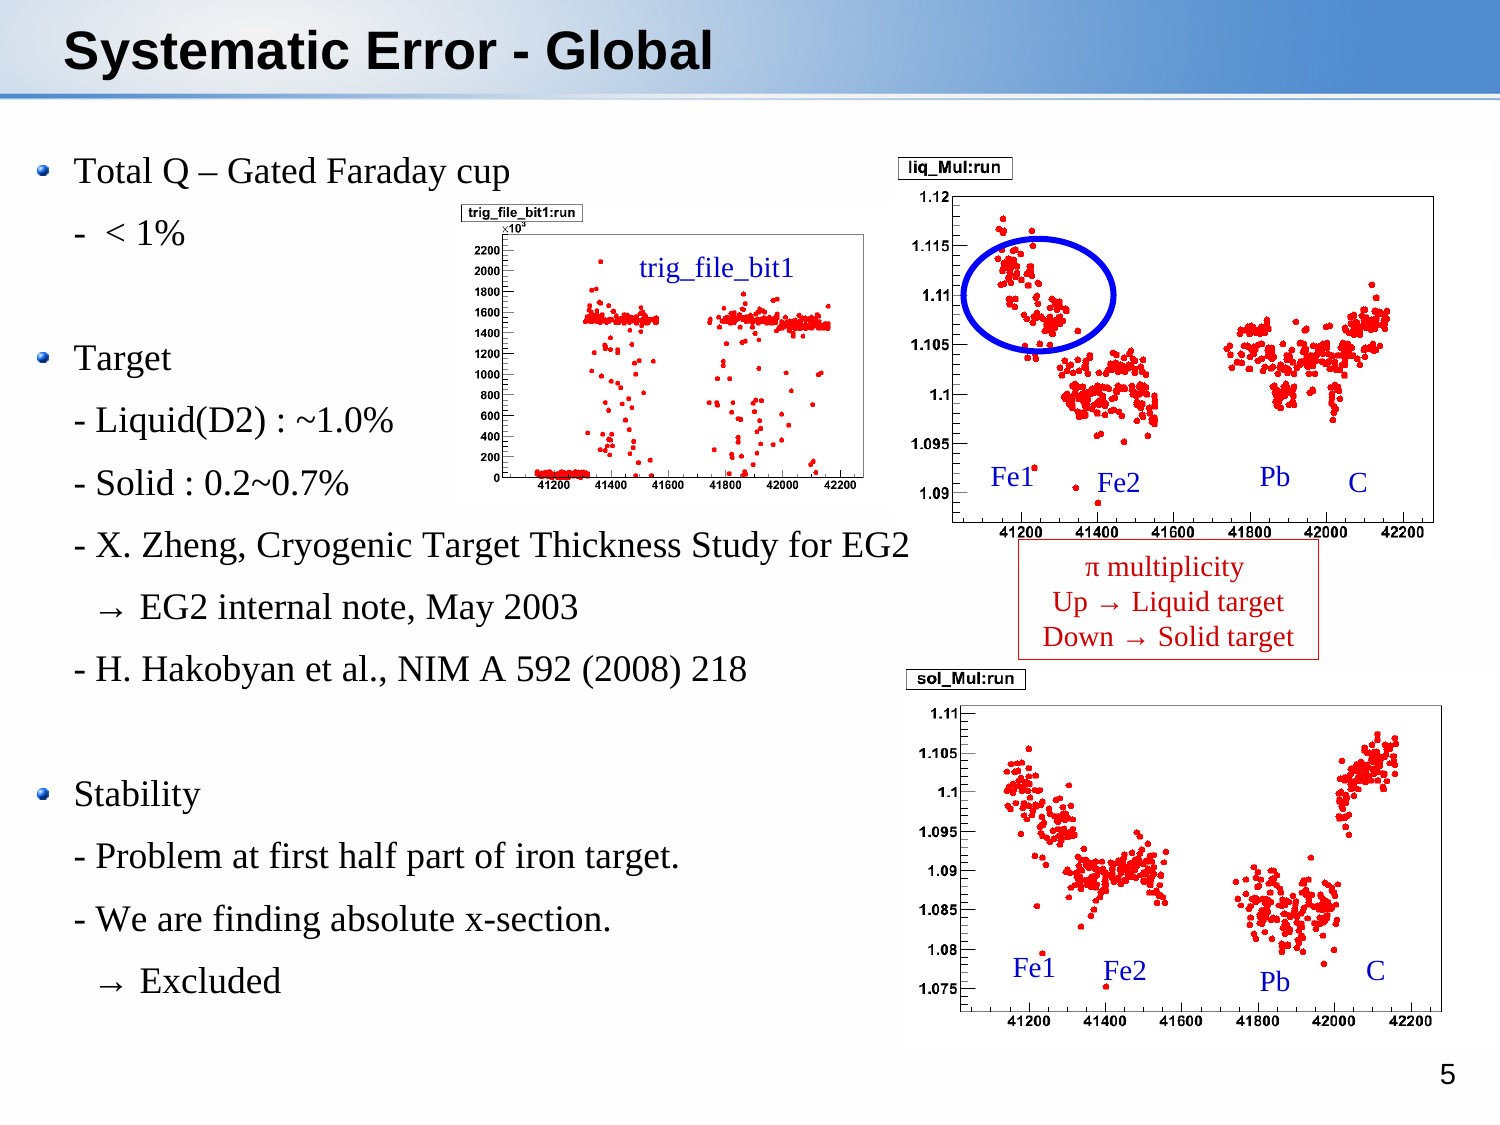

# Systematic Error - Global
Total Q – Gated Faraday cup
- < 1%
Target
- Liquid(D2) : ~1.0%
- Solid : 0.2~0.7%
- X. Zheng, Cryogenic Target Thickness Study for EG2
 → EG2 internal note, May 2003
- H. Hakobyan et al., NIM A 592 (2008) 218
Stability
- Problem at first half part of iron target.
- We are finding absolute x-section.
 → Excluded
trig_file_bit1
Fe1
Pb
Fe2
C
π multiplicity
Up → Liquid target
Down → Solid target
Fe1
C
Fe2
Pb